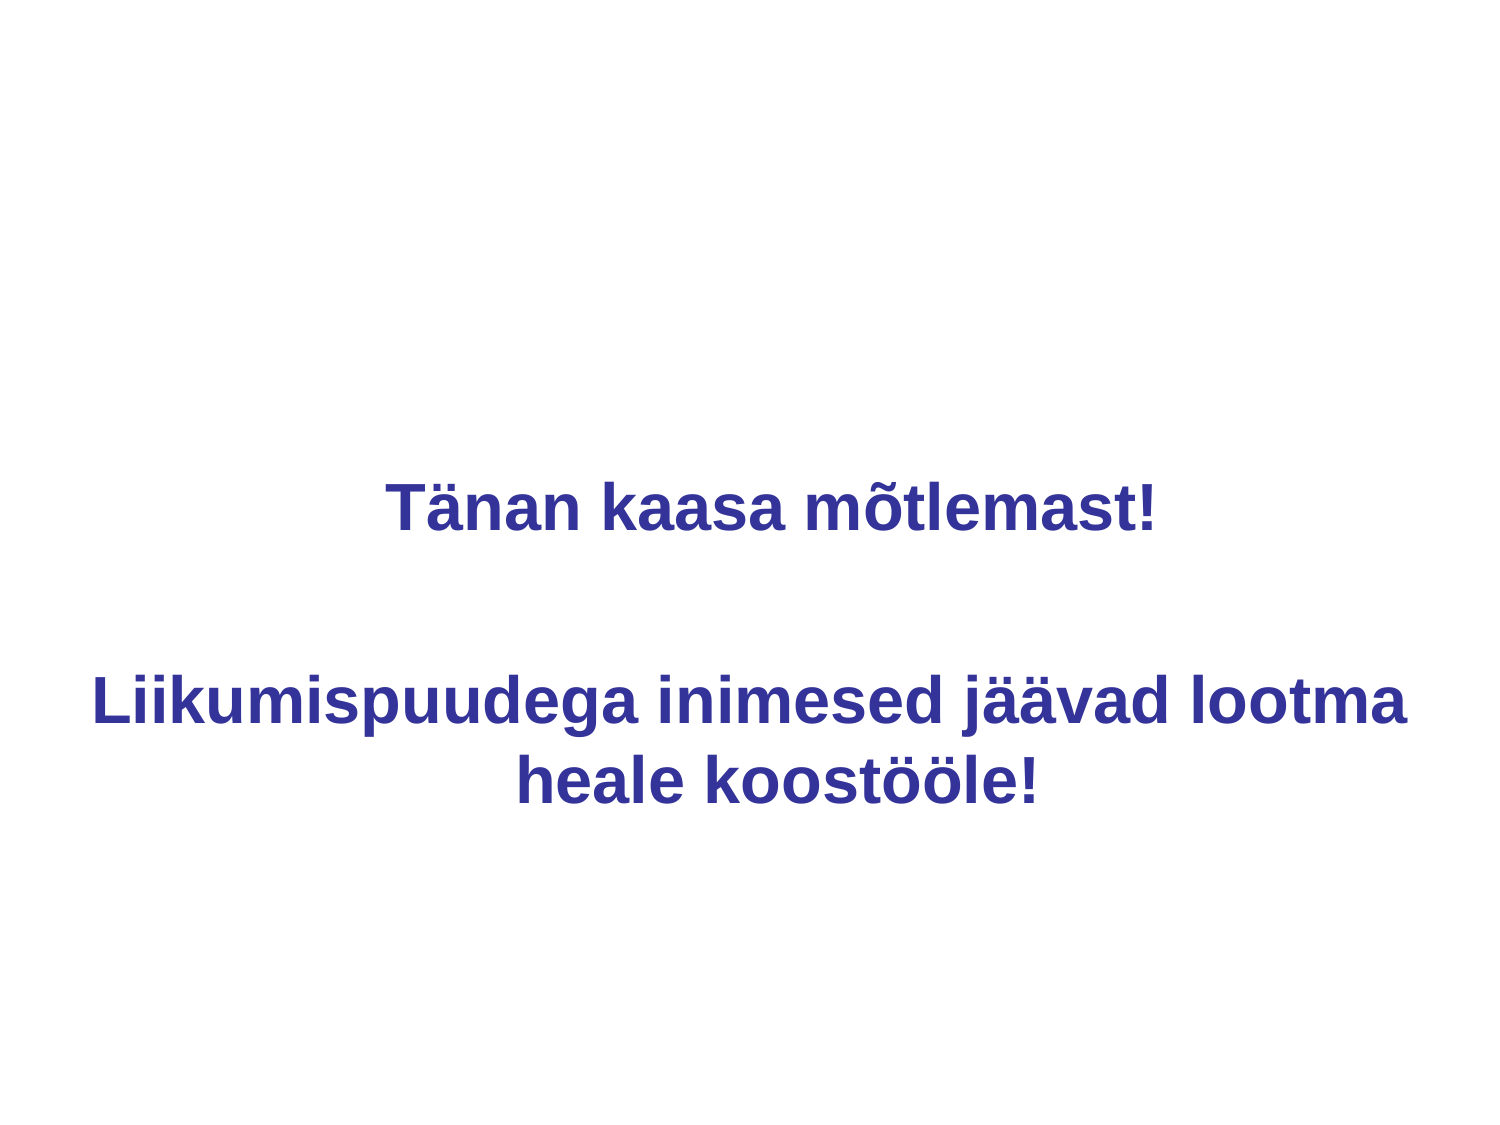

#
 Tänan kaasa mõtlemast!
Liikumispuudega inimesed jäävad lootma heale koostööle!